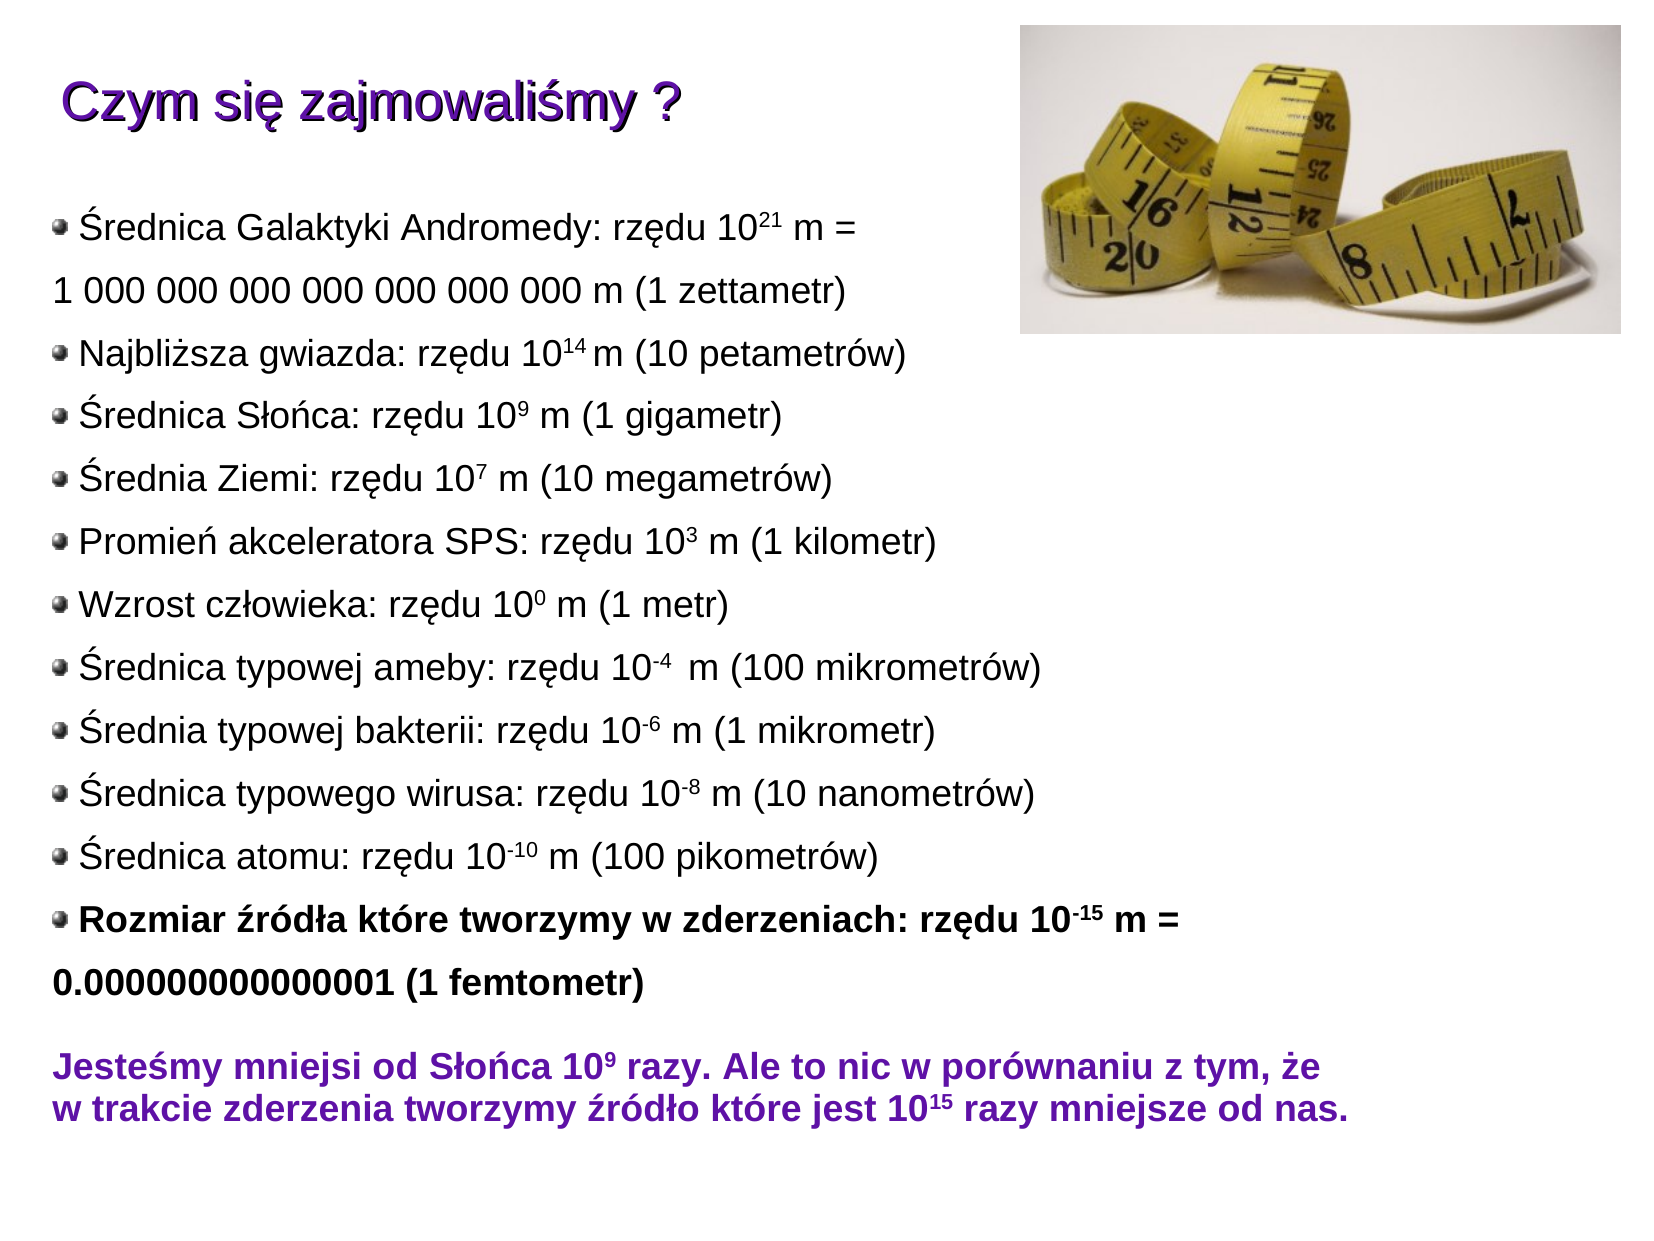

Czym się zajmowaliśmy ?
 Średnica Galaktyki Andromedy: rzędu 1021 m =
1 000 000 000 000 000 000 000 m (1 zettametr)
 Najbliższa gwiazda: rzędu 1014 m (10 petametrów)
 Średnica Słońca: rzędu 109 m (1 gigametr)
 Średnia Ziemi: rzędu 107 m (10 megametrów)
 Promień akceleratora SPS: rzędu 103 m (1 kilometr)
 Wzrost człowieka: rzędu 100 m (1 metr)
 Średnica typowej ameby: rzędu 10-4 m (100 mikrometrów)
 Średnia typowej bakterii: rzędu 10-6 m (1 mikrometr)
 Średnica typowego wirusa: rzędu 10-8 m (10 nanometrów)
 Średnica atomu: rzędu 10-10 m (100 pikometrów)
 Rozmiar źródła które tworzymy w zderzeniach: rzędu 10-15 m = 0.000000000000001 (1 femtometr)
Jesteśmy mniejsi od Słońca 109 razy. Ale to nic w porównaniu z tym, że
w trakcie zderzenia tworzymy źródło które jest 1015 razy mniejsze od nas.